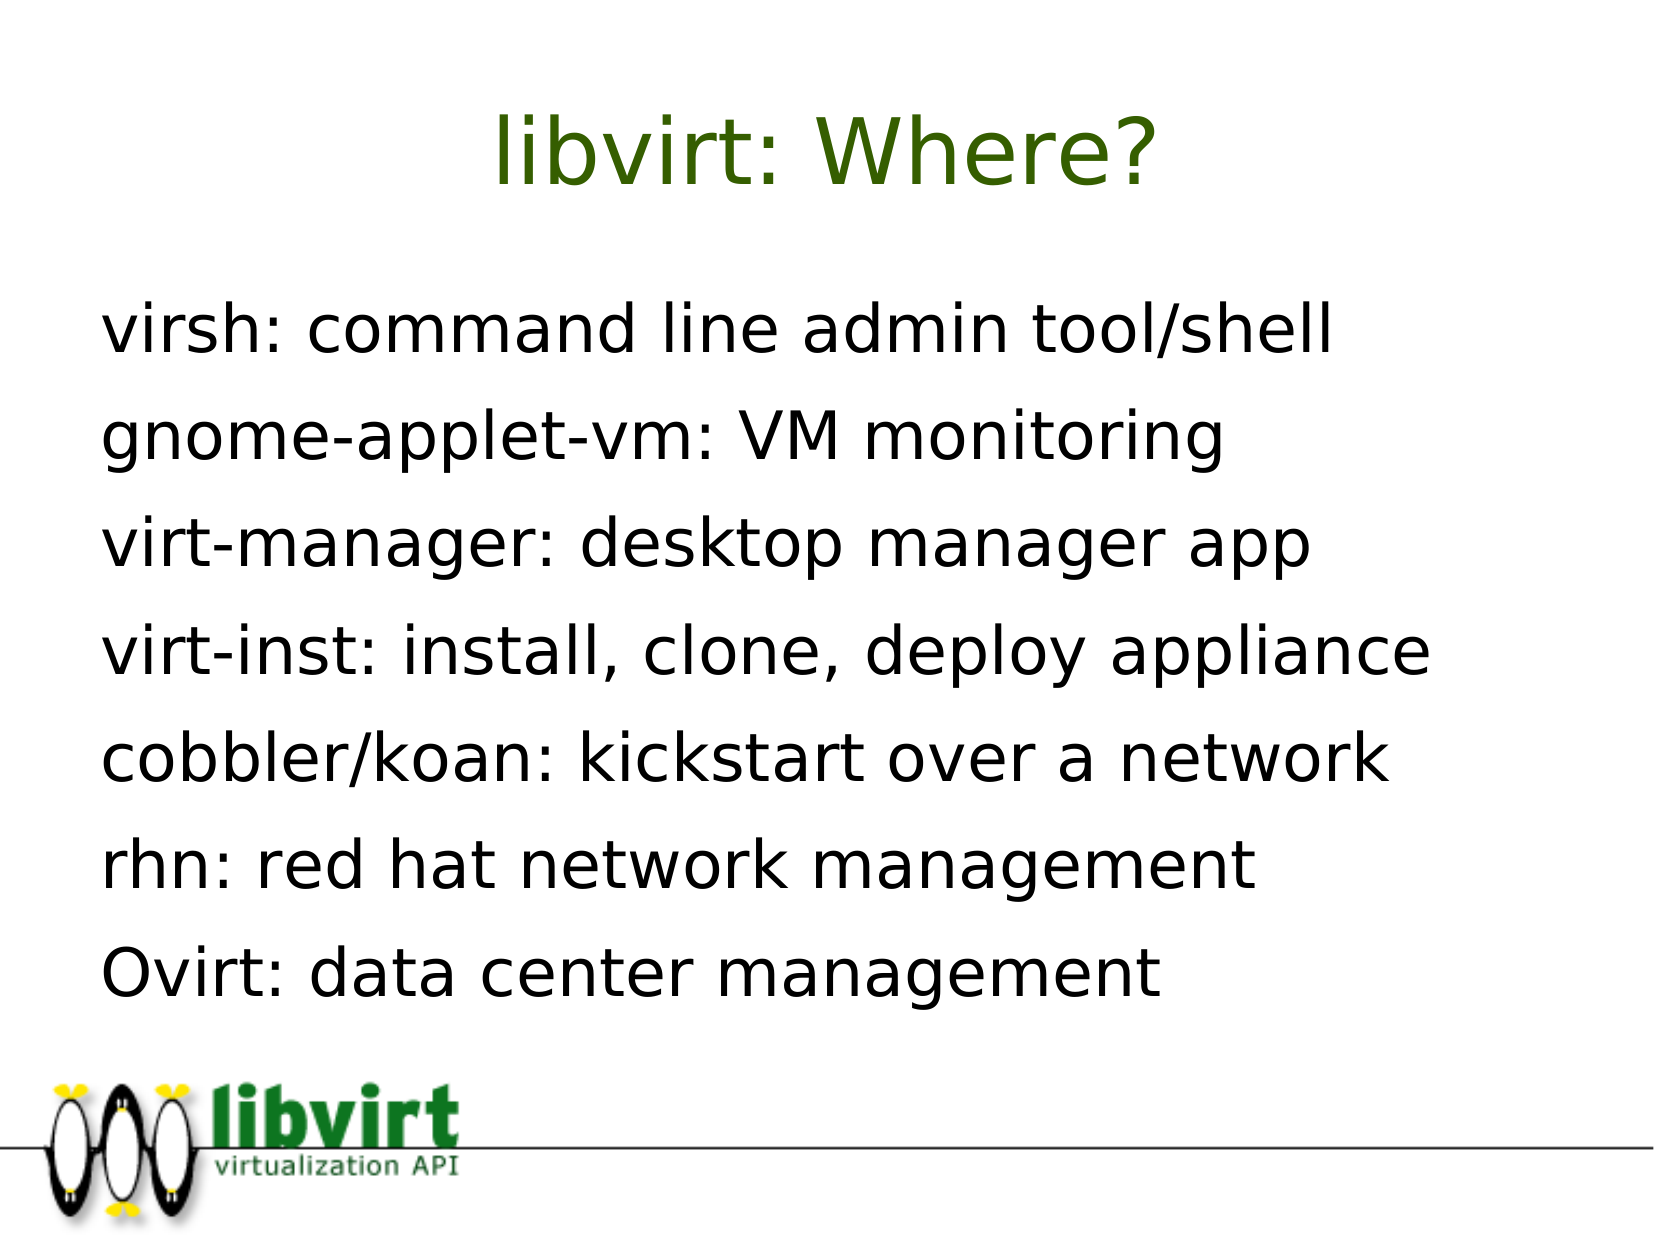

# libvirt: Where?
virsh: command line admin tool/shell
gnome-applet-vm: VM monitoring
virt-manager: desktop manager app
virt-inst: install, clone, deploy appliance
cobbler/koan: kickstart over a network
rhn: red hat network management
Ovirt: data center management